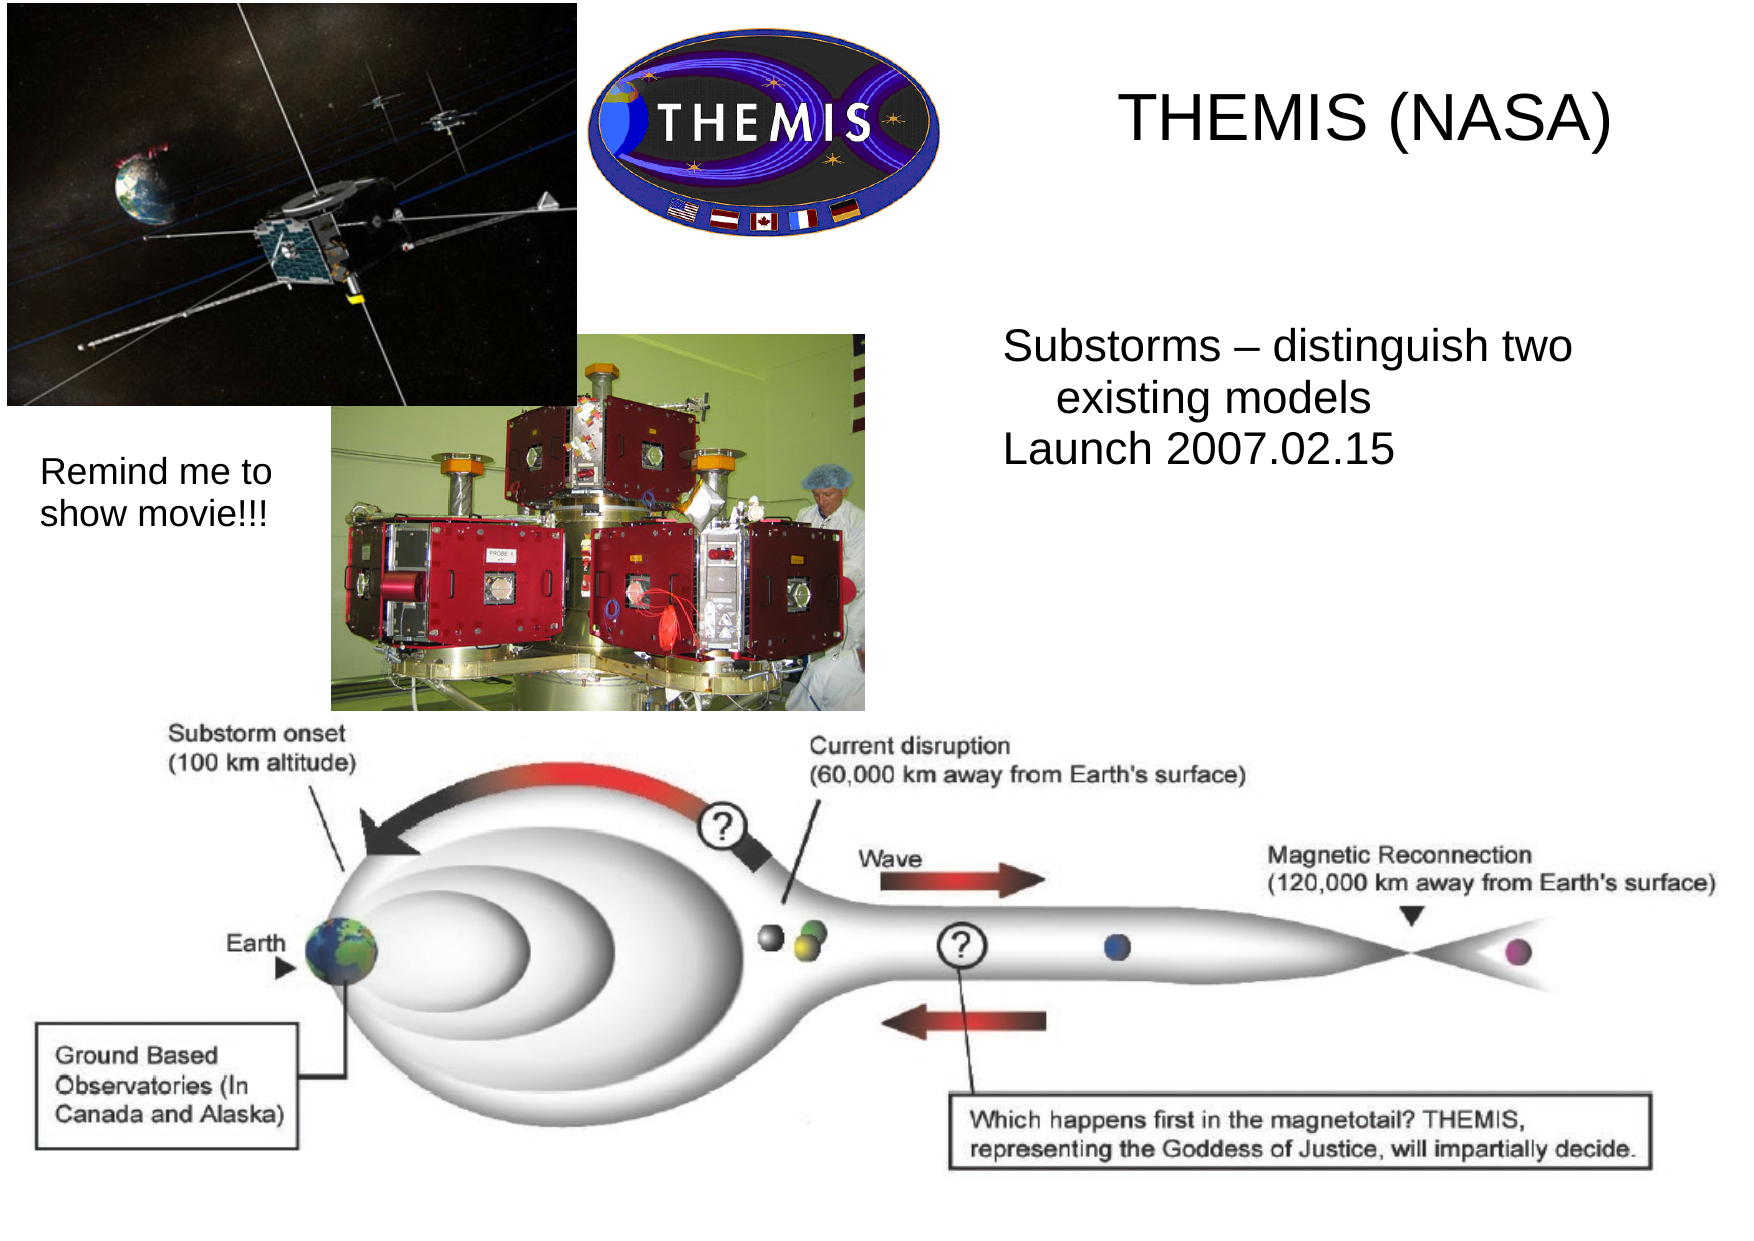

# THEMIS (NASA)
Substorms – distinguish two existing models
Launch 2007.02.15
Remind me to show movie!!!